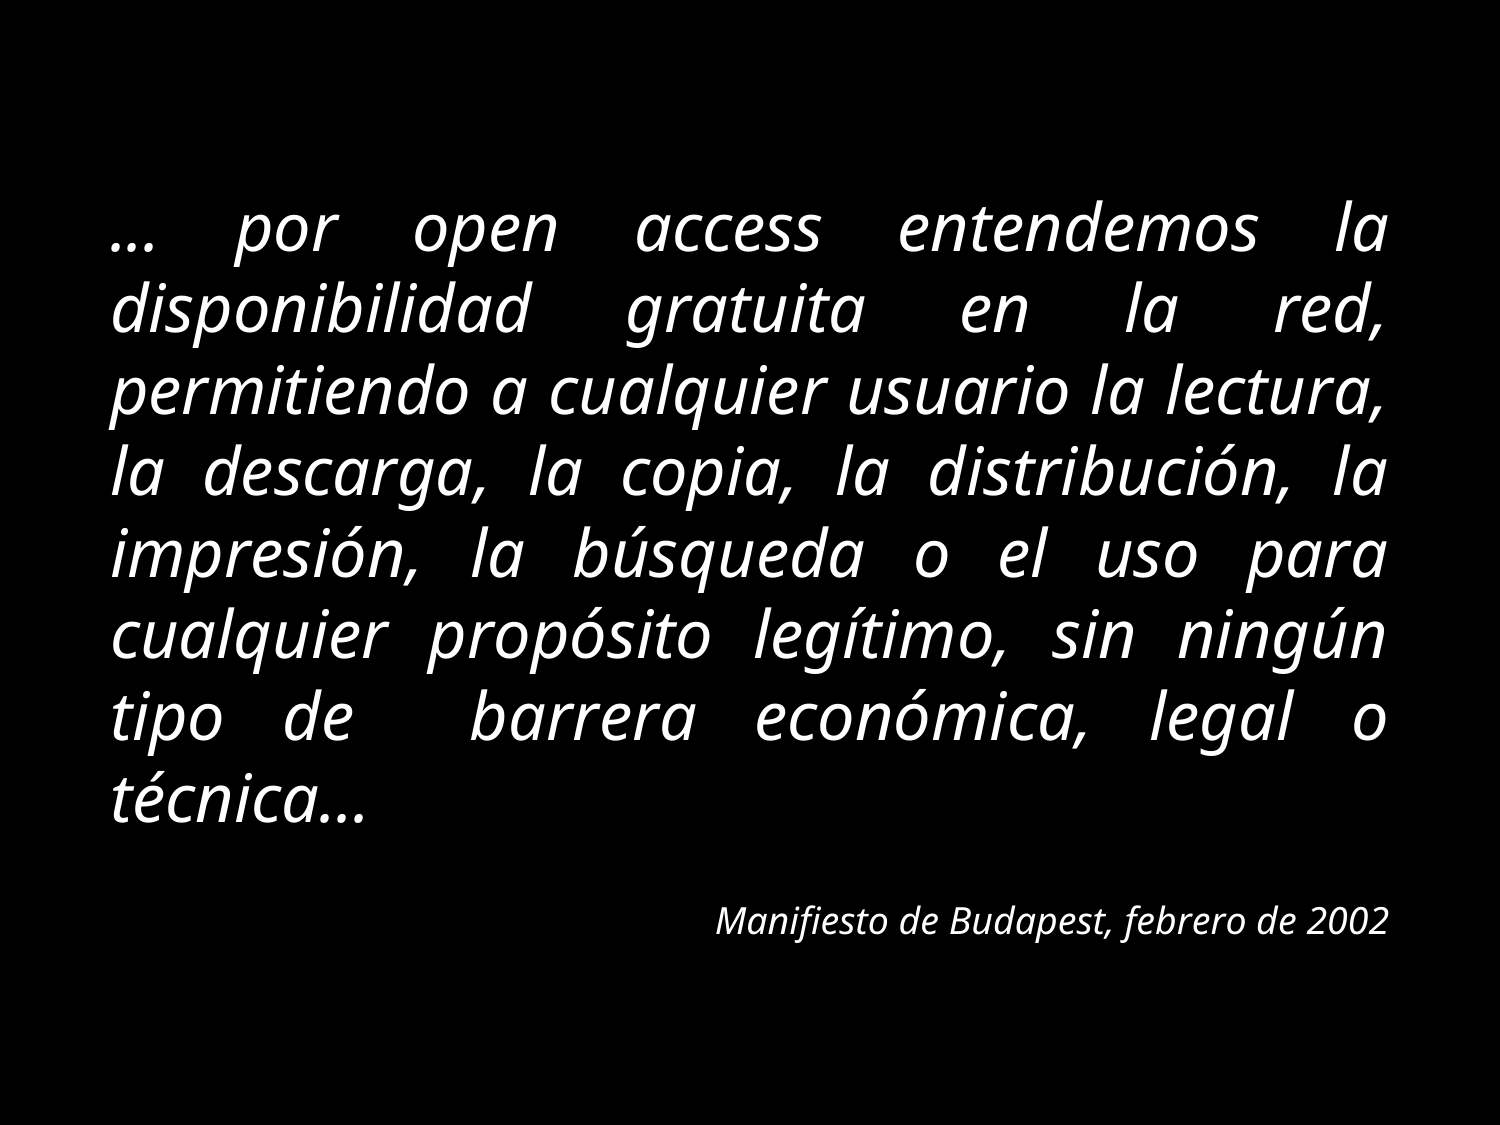

# ... por open access entendemos la disponibilidad gratuita en la red, permitiendo a cualquier usuario la lectura, la descarga, la copia, la distribución, la impresión, la búsqueda o el uso para cualquier propósito legítimo, sin ningún tipo de barrera económica, legal o técnica...
Manifiesto de Budapest, febrero de 2002